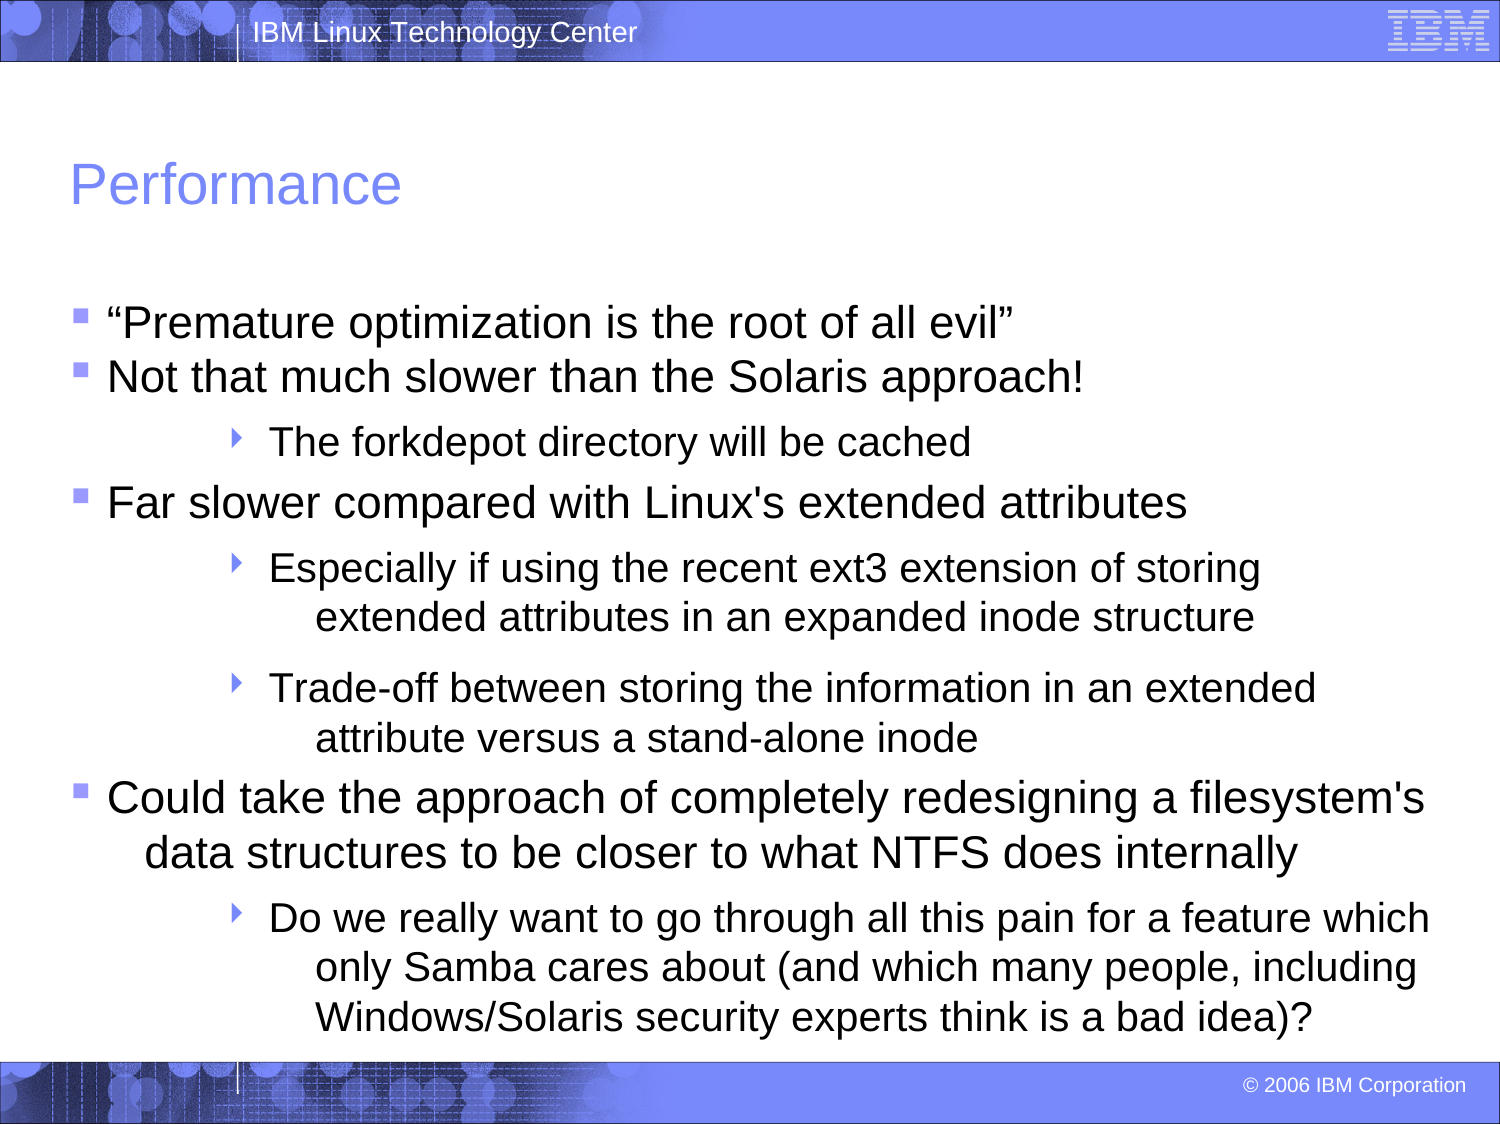

# Performance
“Premature optimization is the root of all evil”
Not that much slower than the Solaris approach!
The forkdepot directory will be cached
Far slower compared with Linux's extended attributes
Especially if using the recent ext3 extension of storing extended attributes in an expanded inode structure
Trade-off between storing the information in an extended attribute versus a stand-alone inode
Could take the approach of completely redesigning a filesystem's data structures to be closer to what NTFS does internally
Do we really want to go through all this pain for a feature which only Samba cares about (and which many people, including Windows/Solaris security experts think is a bad idea)?